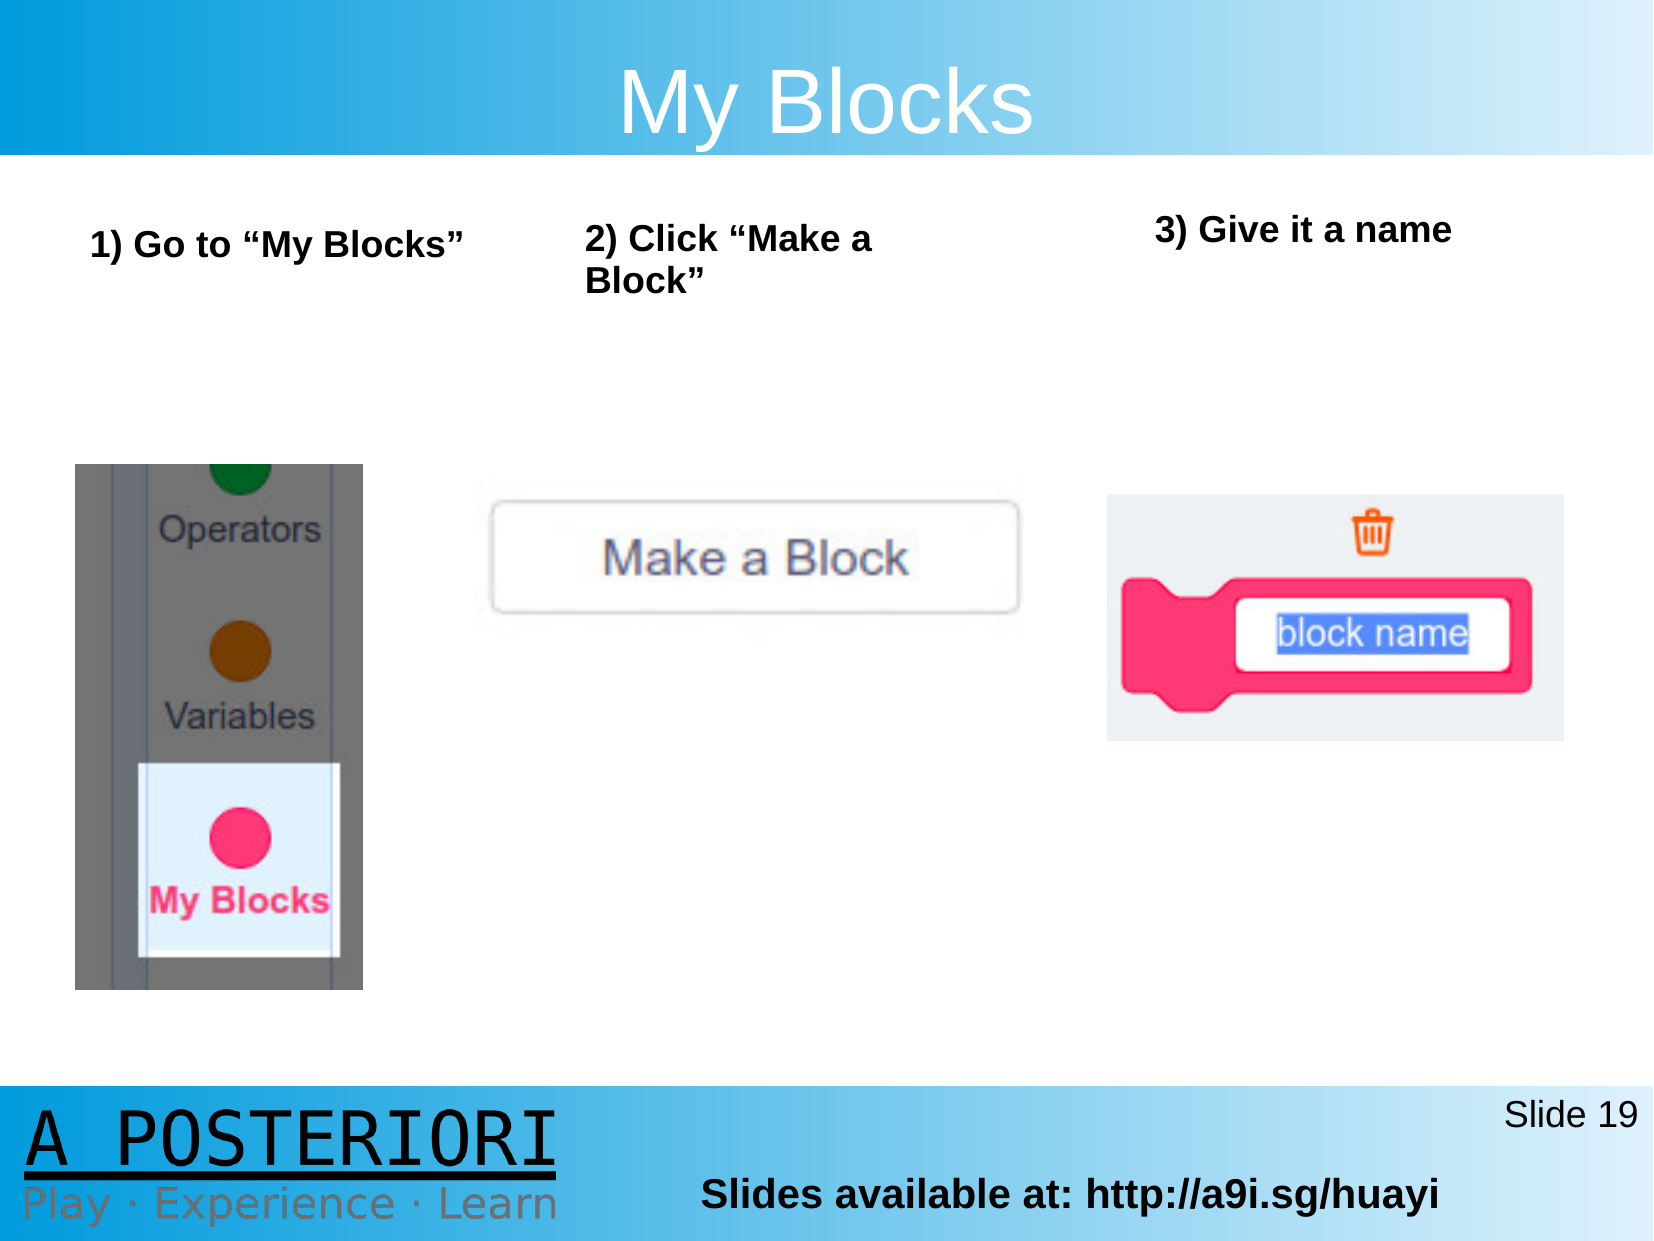

# My Blocks
3) Give it a name
2) Click “Make a Block”
1) Go to “My Blocks”